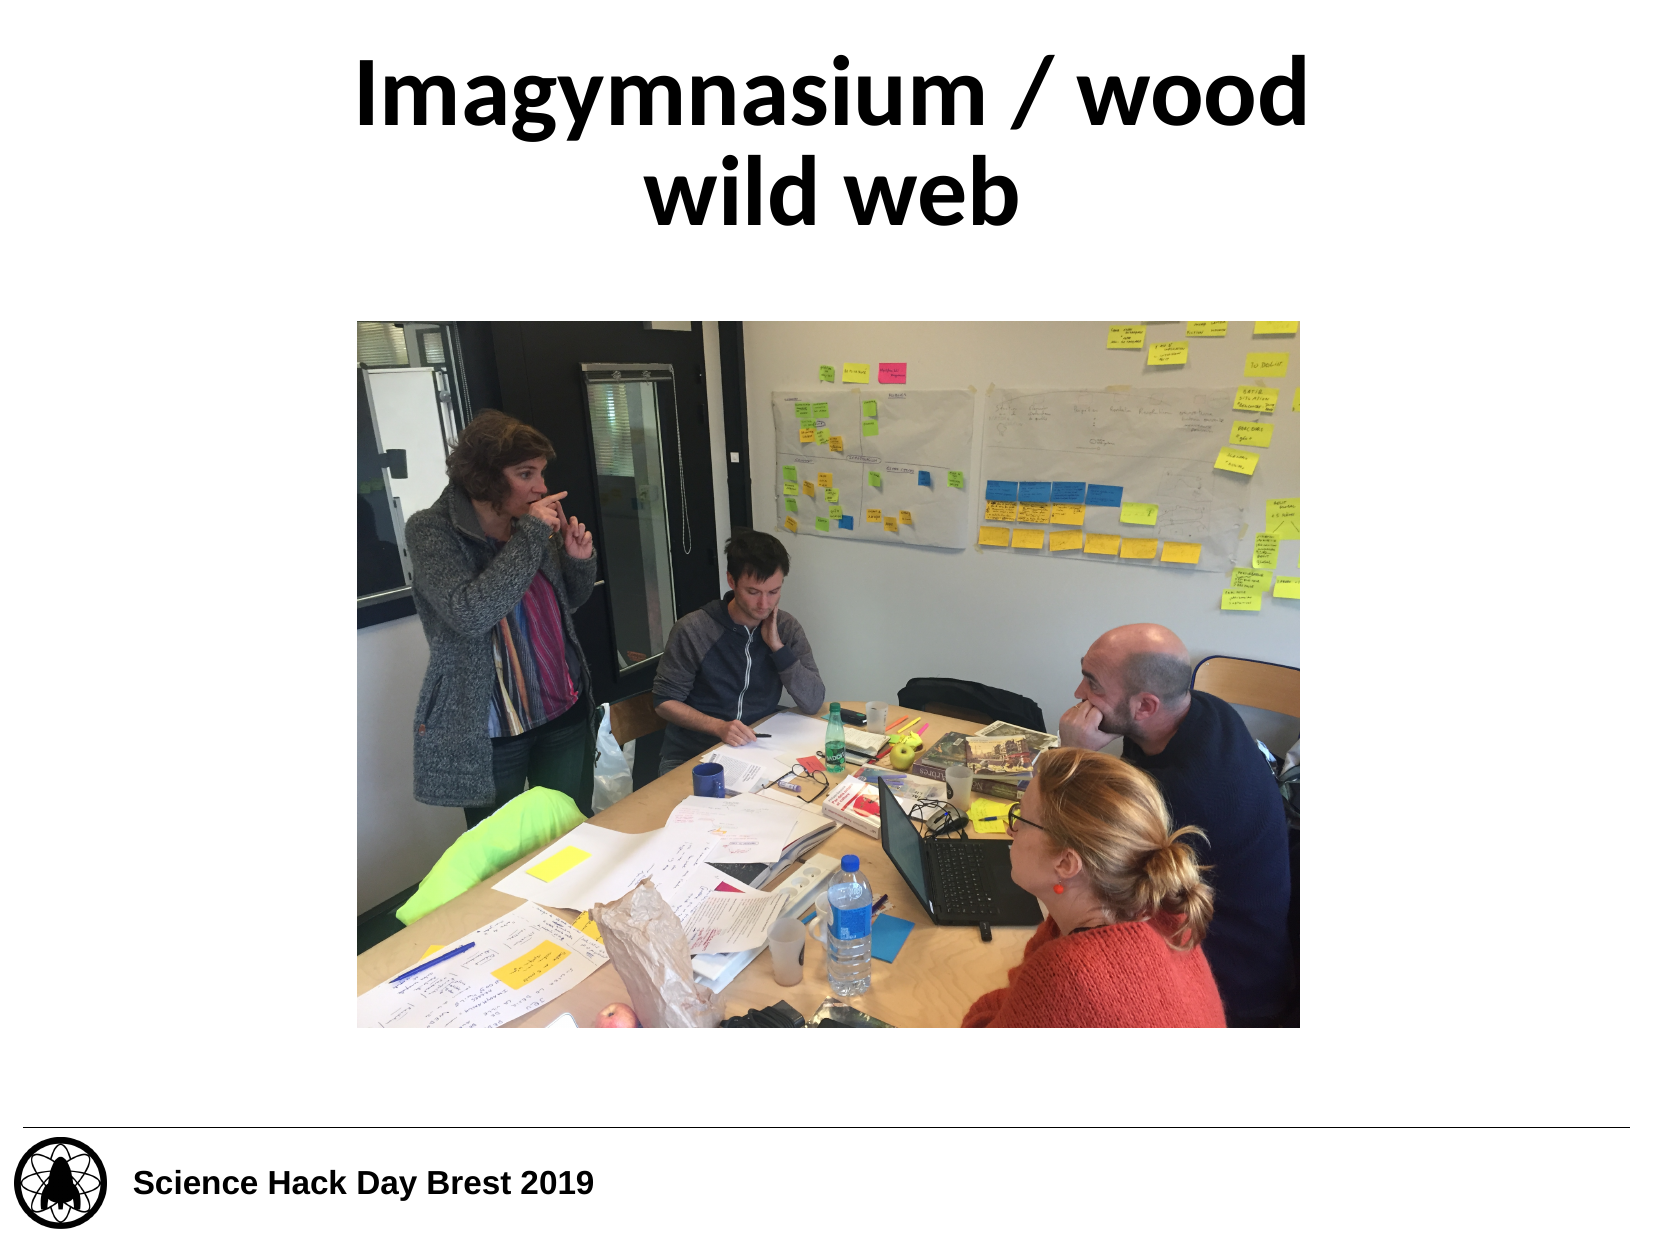

# Imagymnasium / wood wild web
Science Hack Day Brest 2019